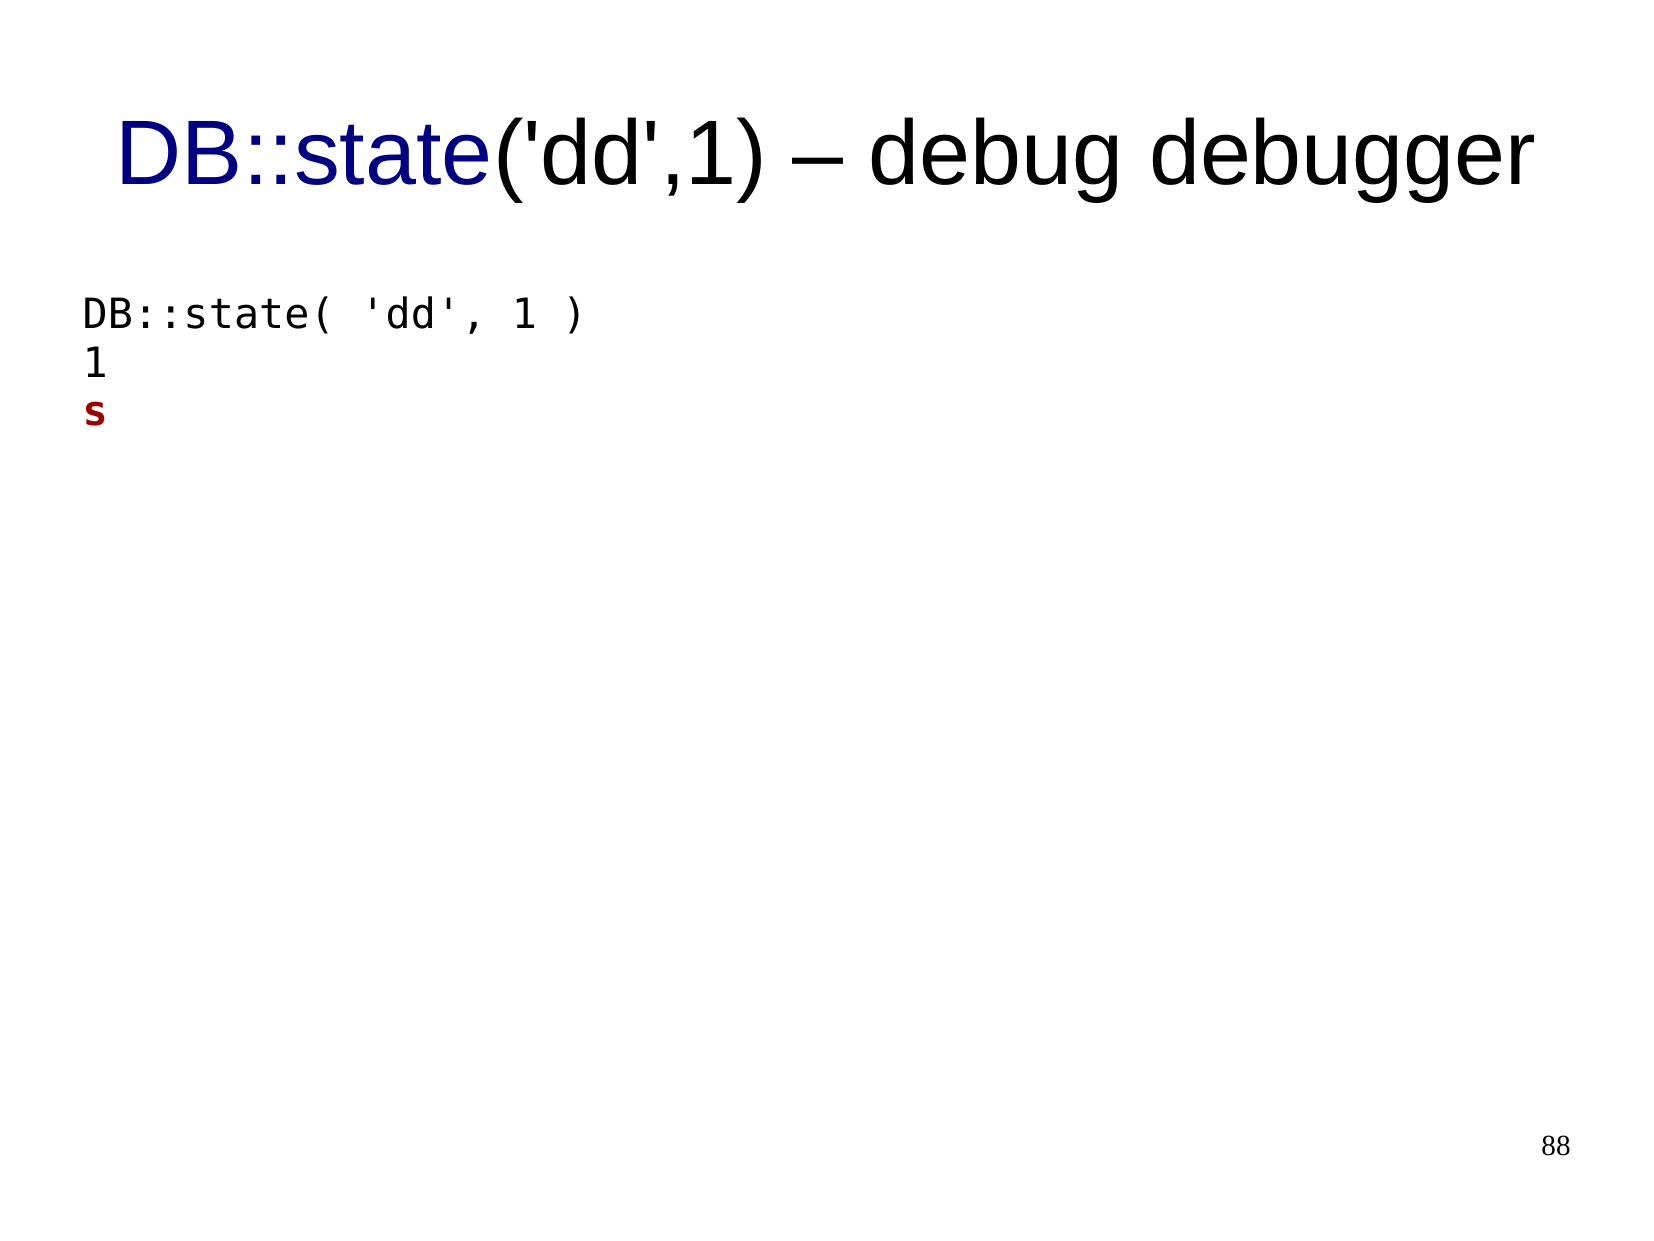

# DB::state('dd',1) – debug debugger
DB::state( 'dd', 1 )
1
s
88